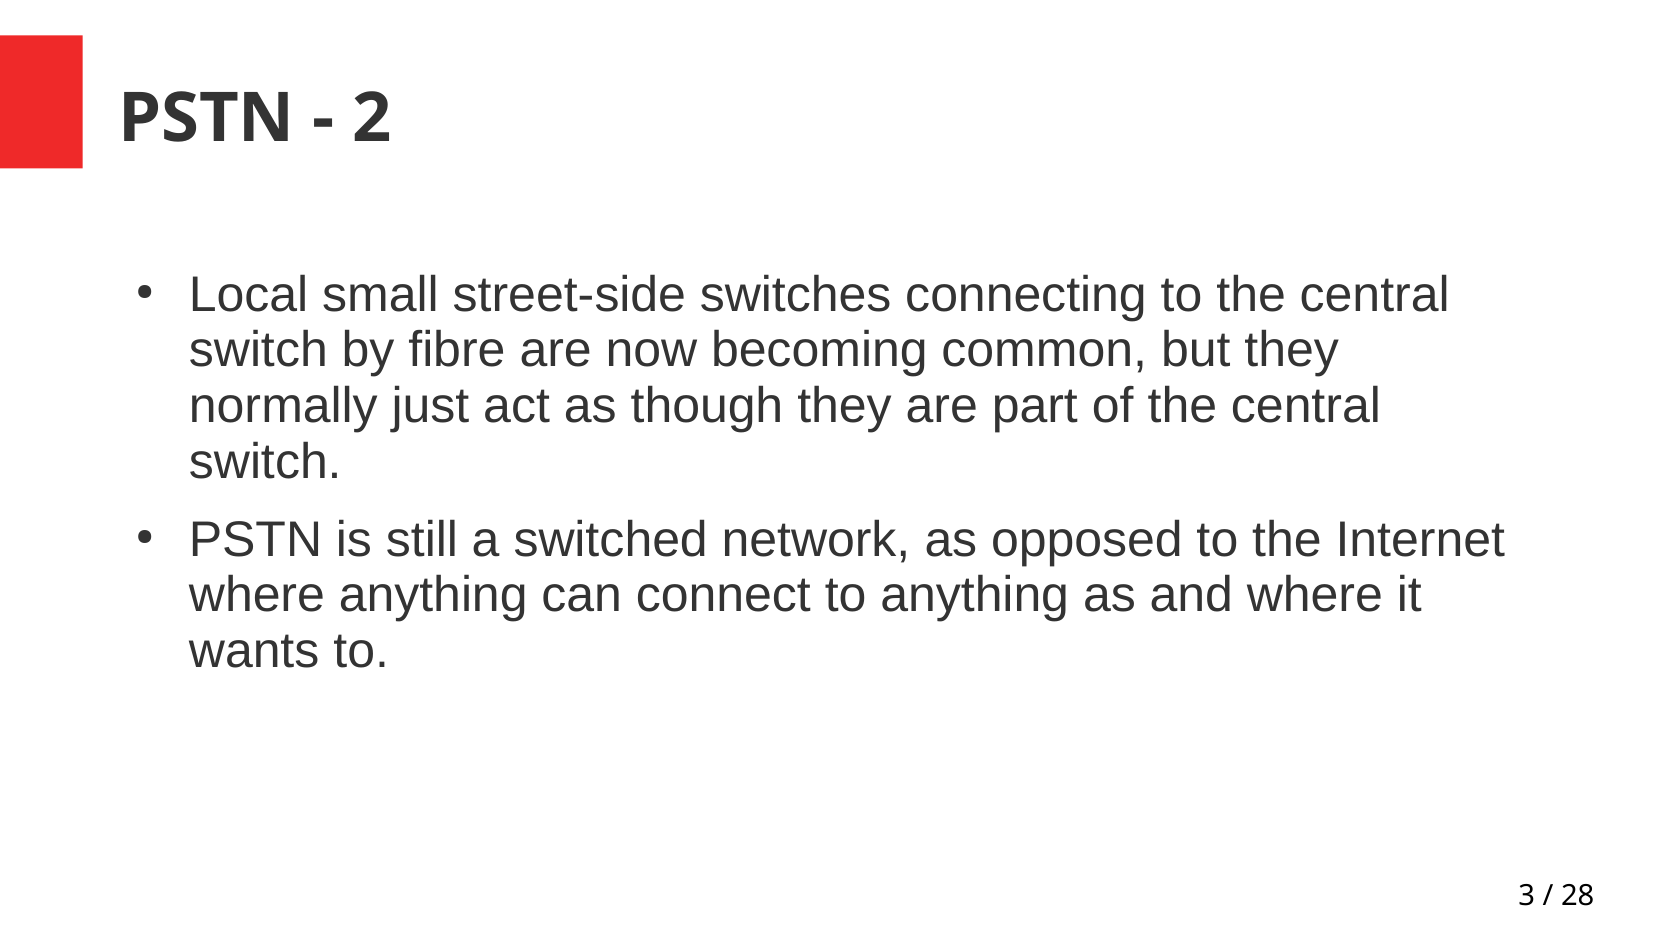

# PSTN - 2
Local small street-side switches connecting to the central switch by fibre are now becoming common, but they normally just act as though they are part of the central switch.
PSTN is still a switched network, as opposed to the Internet where anything can connect to anything as and where it wants to.
3